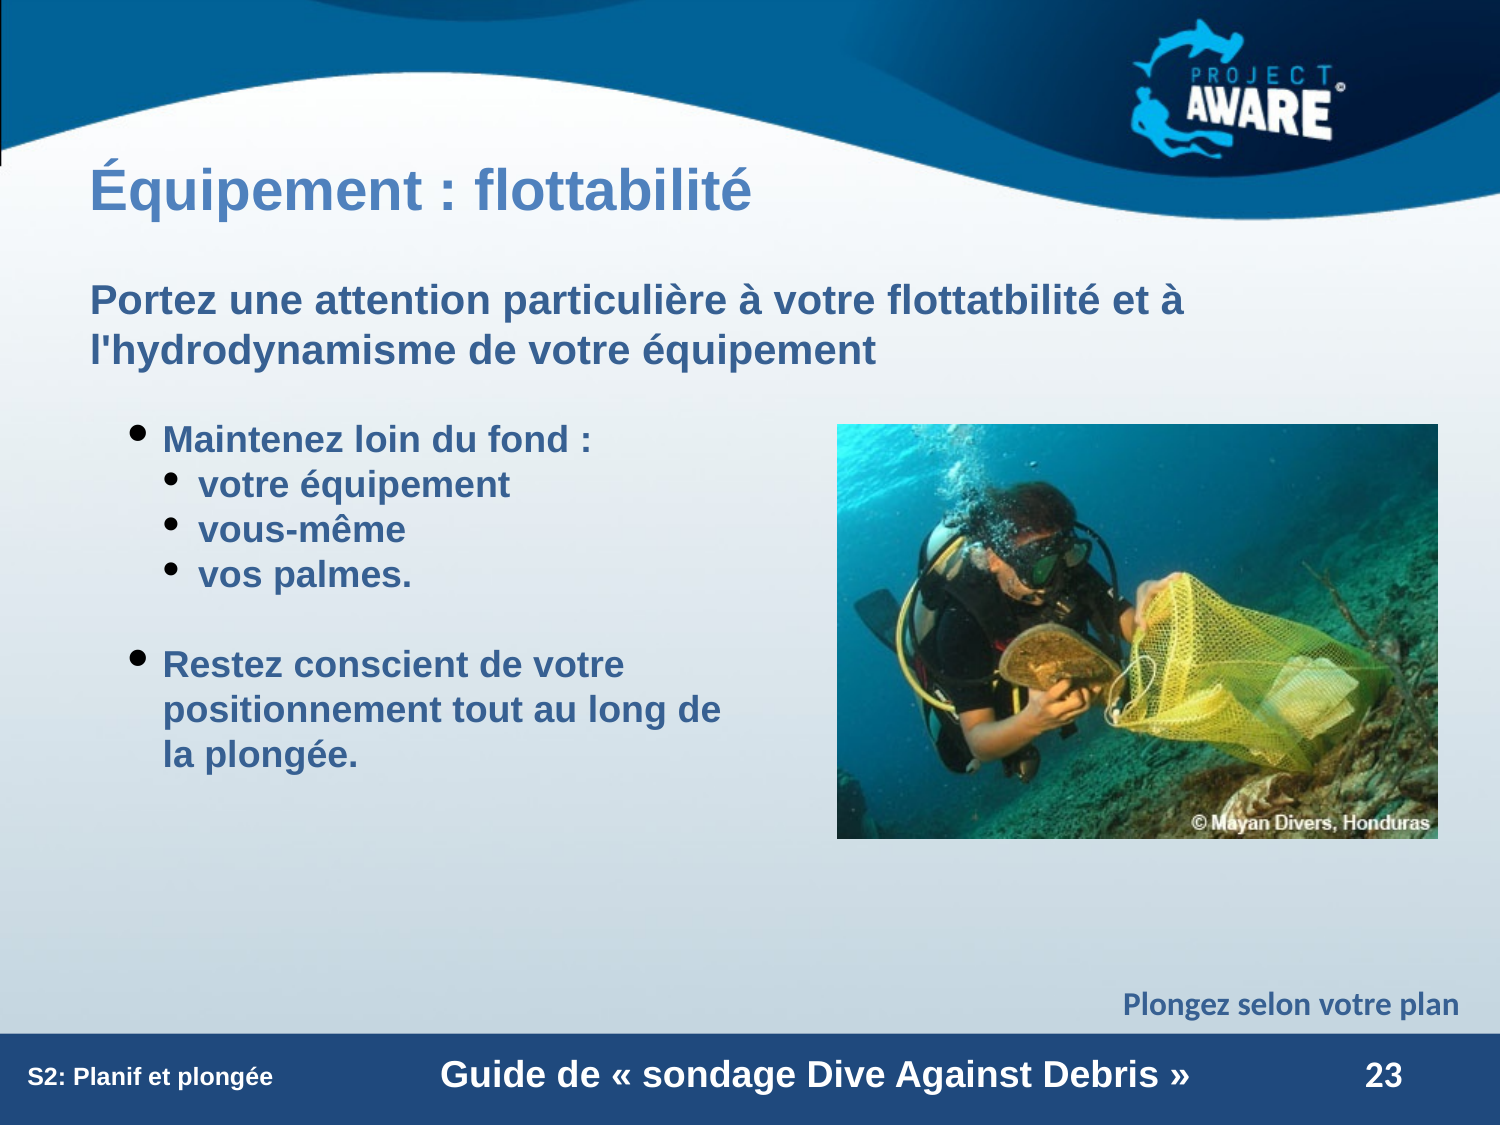

Équipement : flottabilité
Portez une attention particulière à votre flottatbilité et à l'hydrodynamisme de votre équipement
Maintenez loin du fond :
votre équipement
vous-même
vos palmes.
Restez conscient de votre positionnement tout au long de la plongée.
Plongez selon votre plan
Guide de « sondage Dive Against Debris »
S2: Planif et plongée